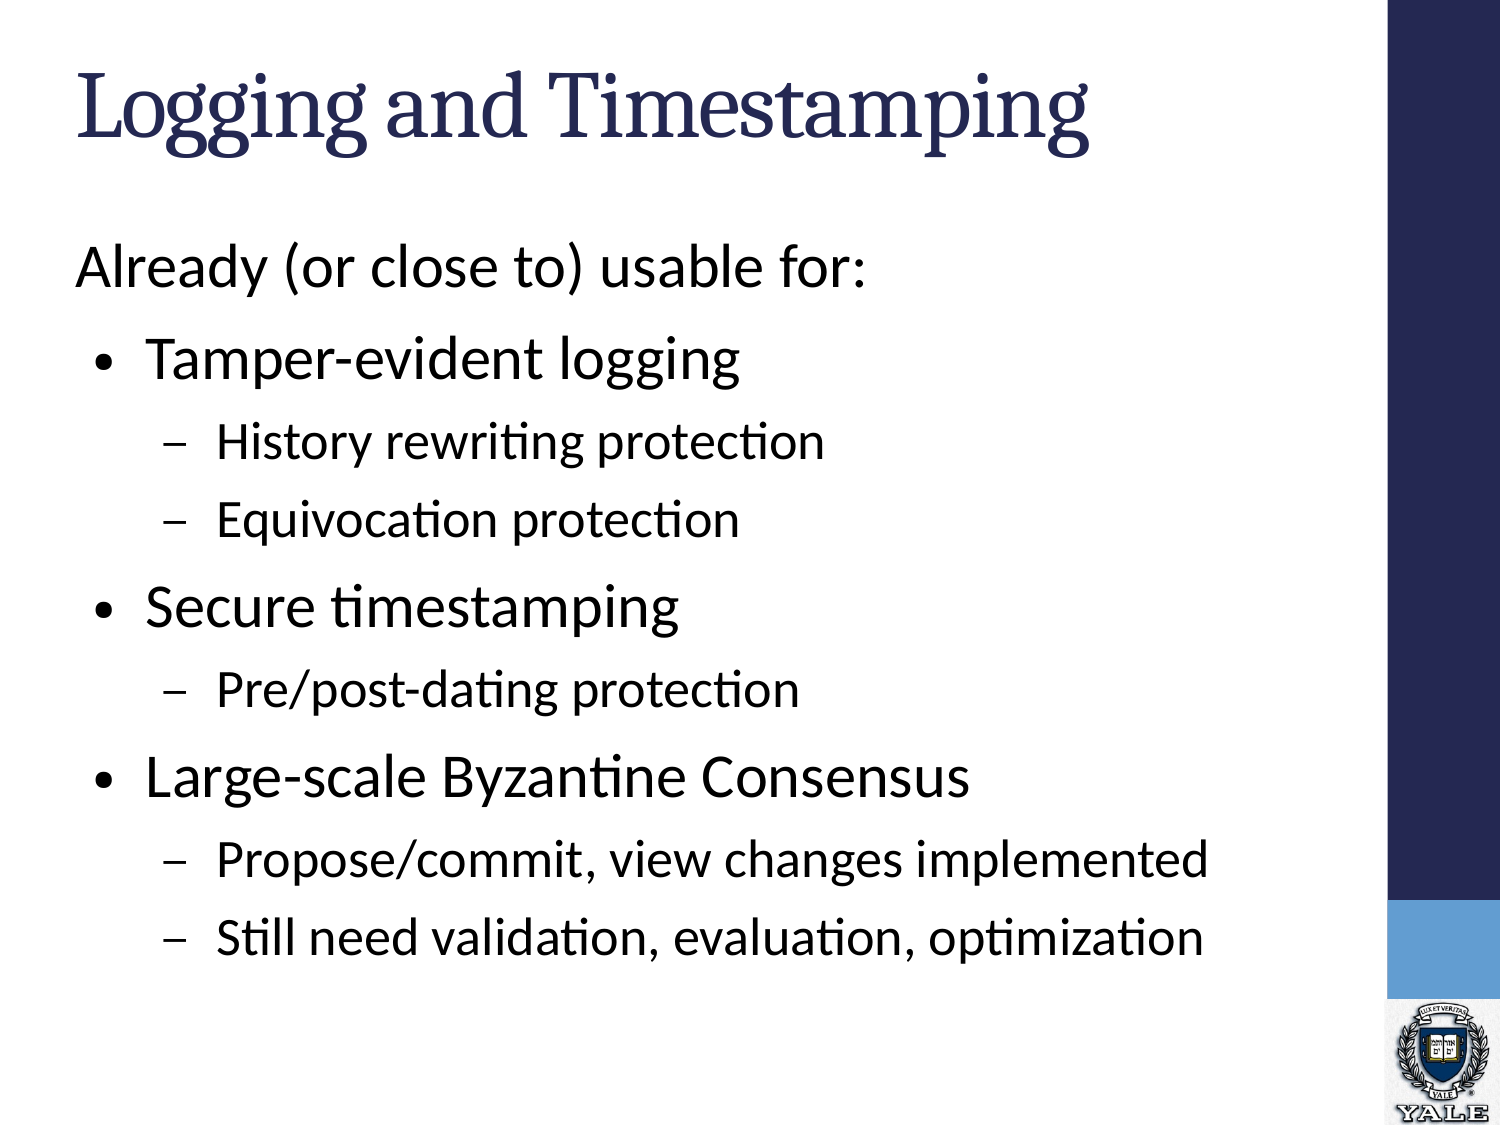

# Logging and Timestamping
Already (or close to) usable for:
Tamper-evident logging
History rewriting protection
Equivocation protection
Secure timestamping
Pre/post-dating protection
Large-scale Byzantine Consensus
Propose/commit, view changes implemented
Still need validation, evaluation, optimization